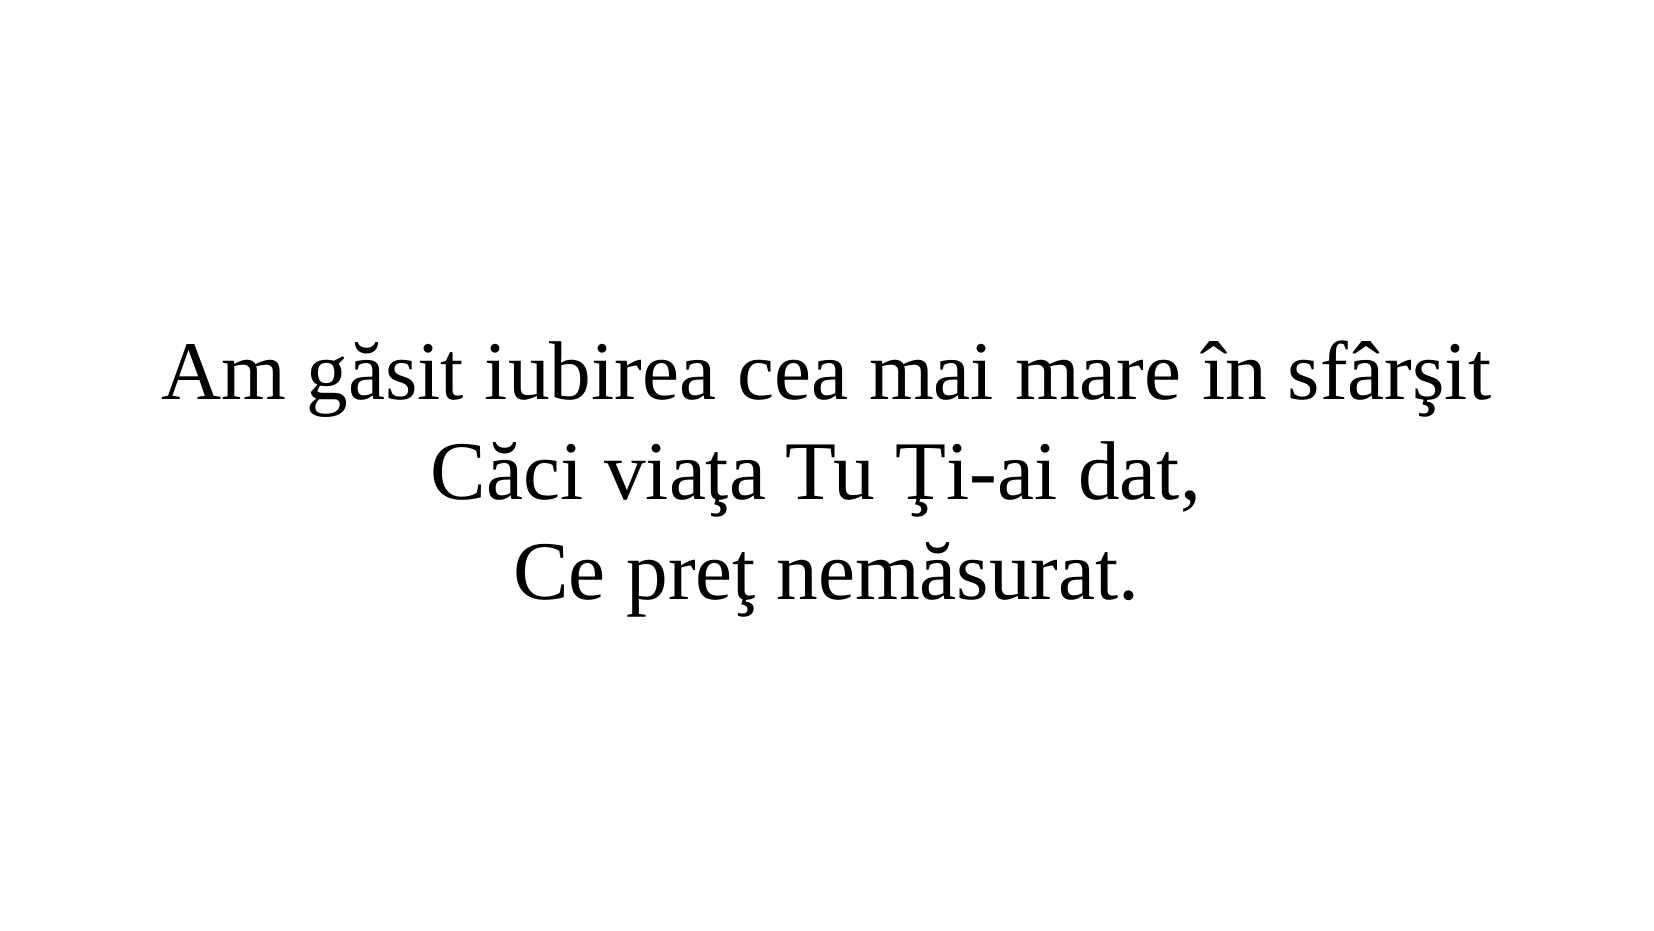

# Am găsit iubirea cea mai mare în sfârşit Căci viaţa Tu Ţi-ai dat, Ce preţ nemăsurat.